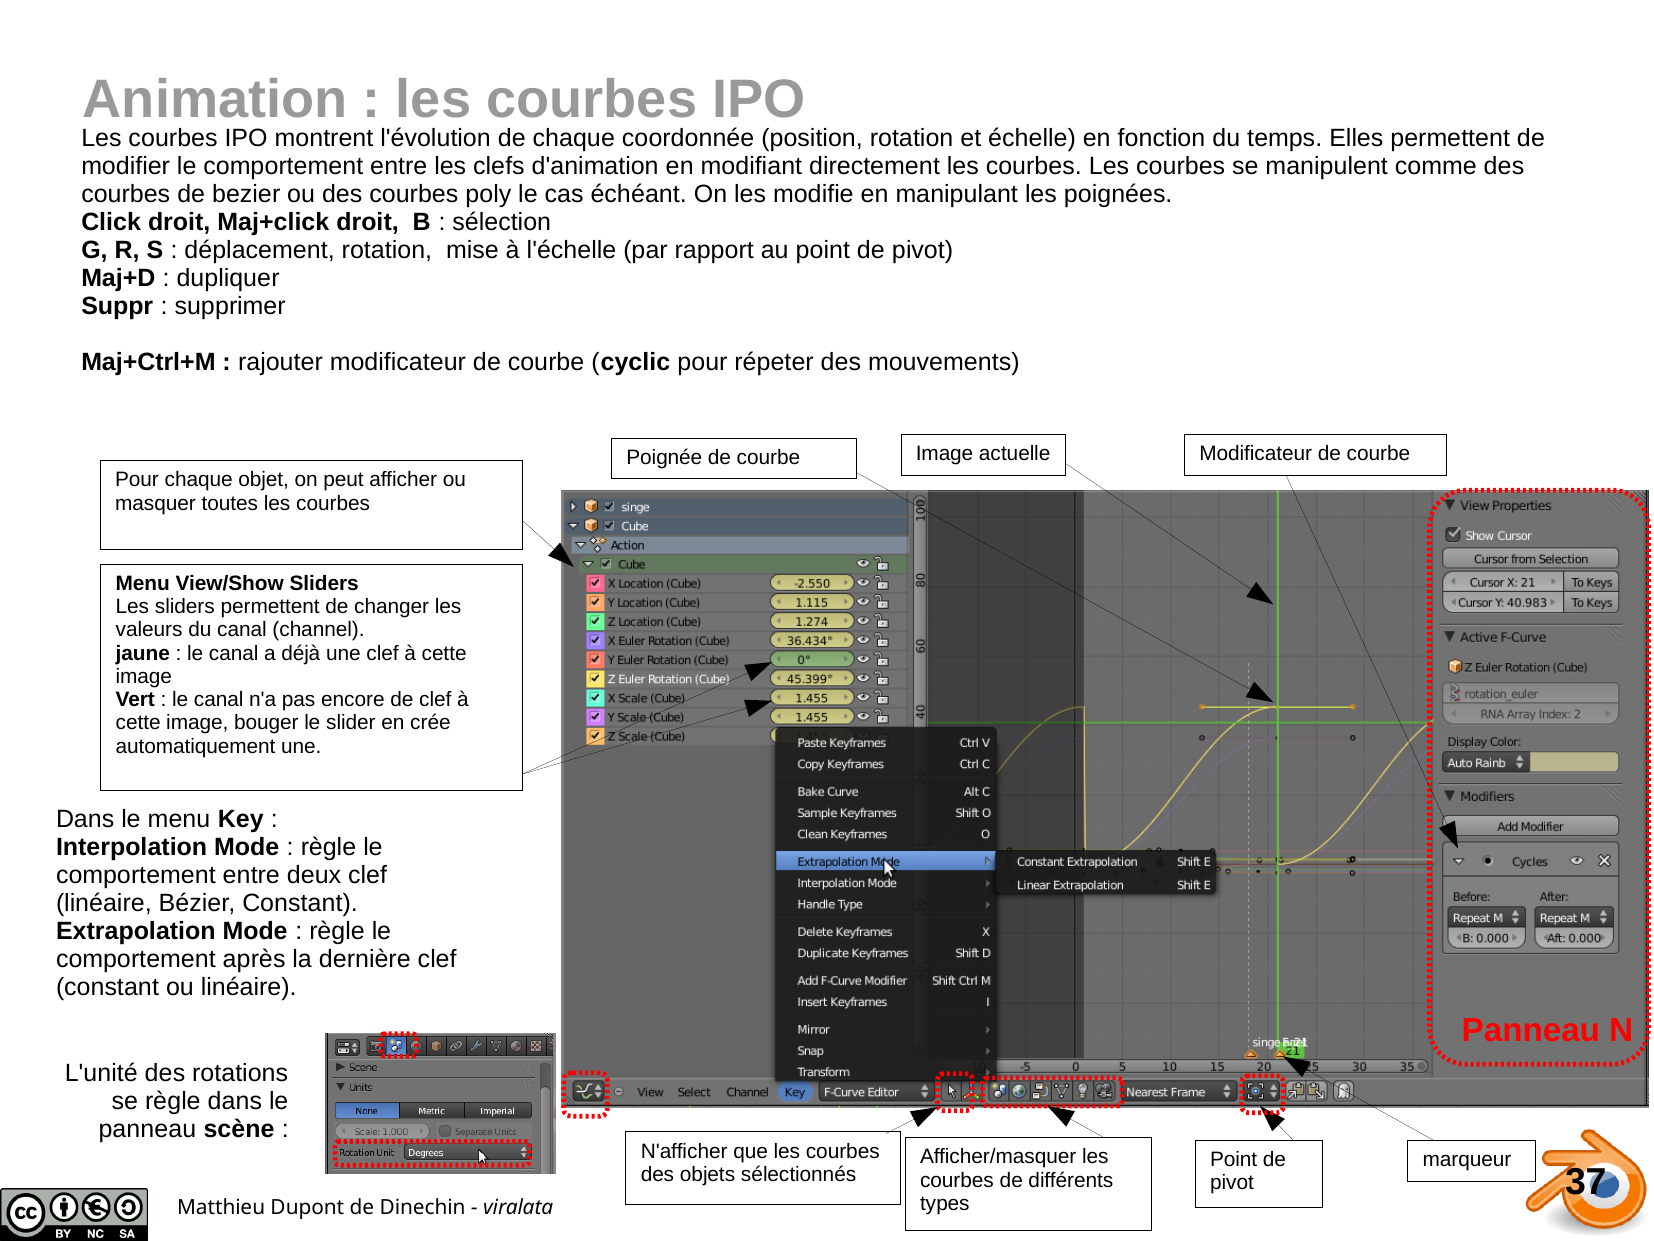

# Animation : les courbes IPO
Les courbes IPO montrent l'évolution de chaque coordonnée (position, rotation et échelle) en fonction du temps. Elles permettent de modifier le comportement entre les clefs d'animation en modifiant directement les courbes. Les courbes se manipulent comme des courbes de bezier ou des courbes poly le cas échéant. On les modifie en manipulant les poignées.
Click droit, Maj+click droit, B : sélection
G, R, S : déplacement, rotation, mise à l'échelle (par rapport au point de pivot)
Maj+D : dupliquer
Suppr : supprimer
Maj+Ctrl+M : rajouter modificateur de courbe (cyclic pour répeter des mouvements)
Image actuelle
Modificateur de courbe
Poignée de courbe
Pour chaque objet, on peut afficher ou masquer toutes les courbes
Menu View/Show Sliders
Les sliders permettent de changer les valeurs du canal (channel).
jaune : le canal a déjà une clef à cette image
Vert : le canal n'a pas encore de clef à cette image, bouger le slider en crée automatiquement une.
Dans le menu Key :
Interpolation Mode : règle le comportement entre deux clef (linéaire, Bézier, Constant).
Extrapolation Mode : règle le comportement après la dernière clef (constant ou linéaire).
Panneau N
L'unité des rotations se règle dans le panneau scène :
N'afficher que les courbes des objets sélectionnés
Afficher/masquer les courbes de différents types
Point de pivot
marqueur
37
Cours Blender Mars 2010